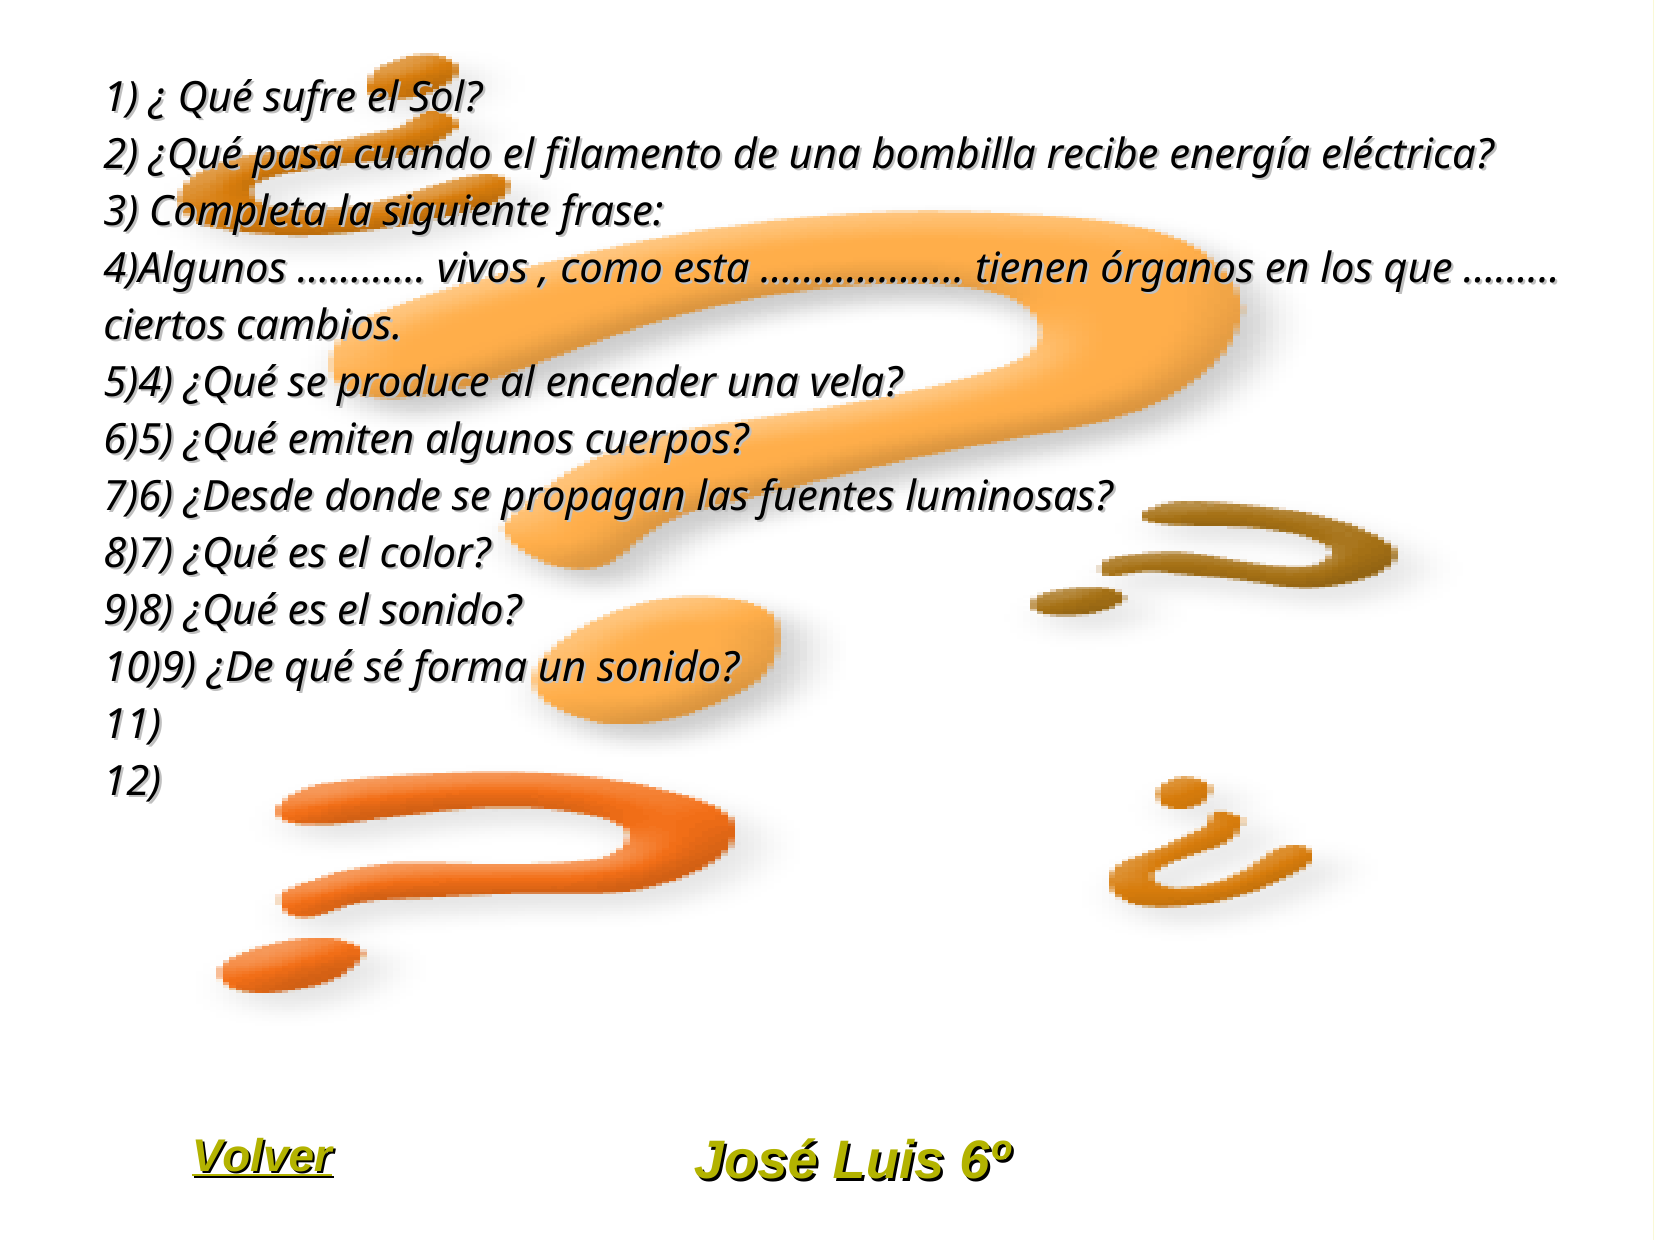

¿ Qué sufre el Sol?
 ¿Qué pasa cuando el filamento de una bombilla recibe energía eléctrica?
 Completa la siguiente frase:
Algunos ............ vivos , como esta ................... tienen órganos en los que ......... ciertos cambios.
4) ¿Qué se produce al encender una vela?
5) ¿Qué emiten algunos cuerpos?
6) ¿Desde donde se propagan las fuentes luminosas?
7) ¿Qué es el color?
8) ¿Qué es el sonido?
9) ¿De qué sé forma un sonido?
Volver
José Luis 6º